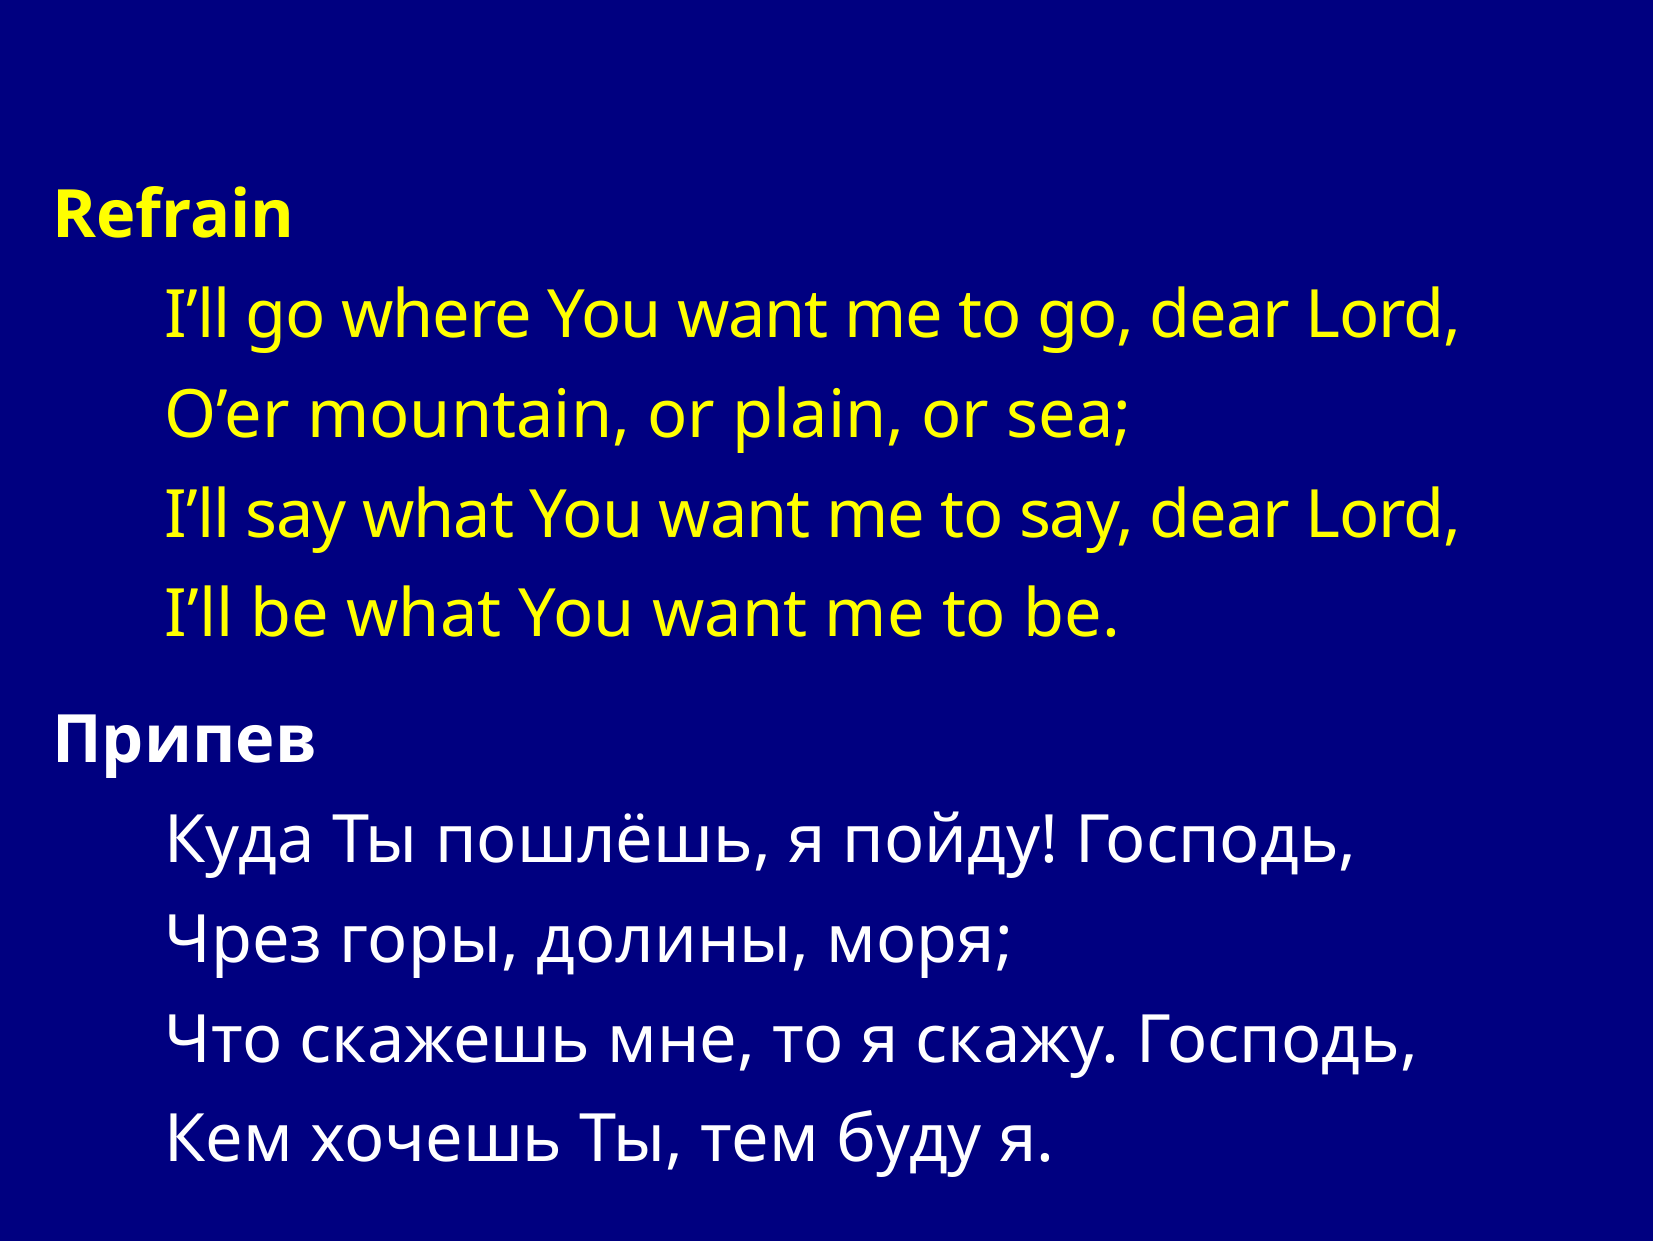

Refrain
	I’ll go where You want me to go, dear Lord,
	O’er mountain, or plain, or sea;
	I’ll say what You want me to say, dear Lord,
	I’ll be what You want me to be.
Припев
	Куда Ты пошлёшь, я пойду! Господь,
	Чрез горы, долины, моря;
	Что скажешь мне, то я скажу. Господь,
	Кем хочешь Ты, тем буду я.